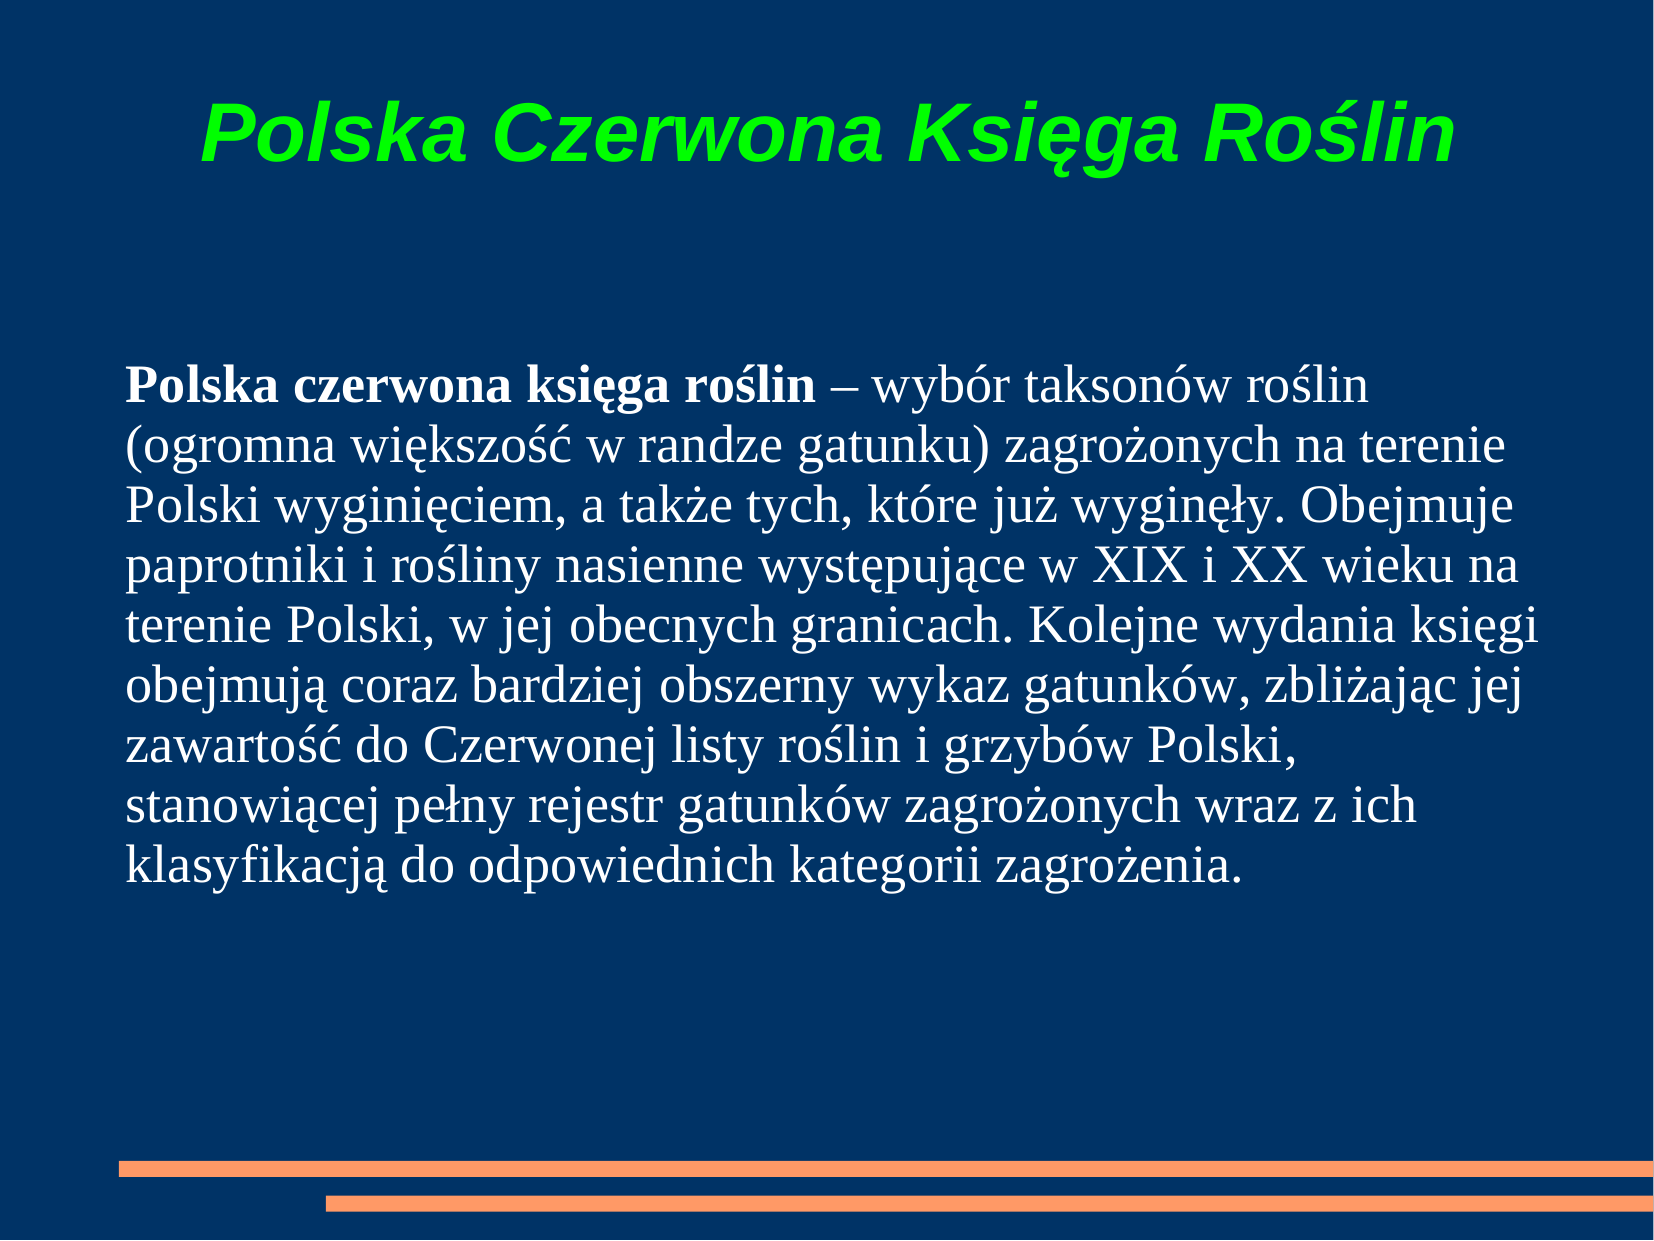

# Polska Czerwona Księga Roślin
Polska czerwona księga roślin – wybór taksonów roślin (ogromna większość w randze gatunku) zagrożonych na terenie Polski wyginięciem, a także tych, które już wyginęły. Obejmuje paprotniki i rośliny nasienne występujące w XIX i XX wieku na terenie Polski, w jej obecnych granicach. Kolejne wydania księgi obejmują coraz bardziej obszerny wykaz gatunków, zbliżając jej zawartość do Czerwonej listy roślin i grzybów Polski, stanowiącej pełny rejestr gatunków zagrożonych wraz z ich klasyfikacją do odpowiednich kategorii zagrożenia.